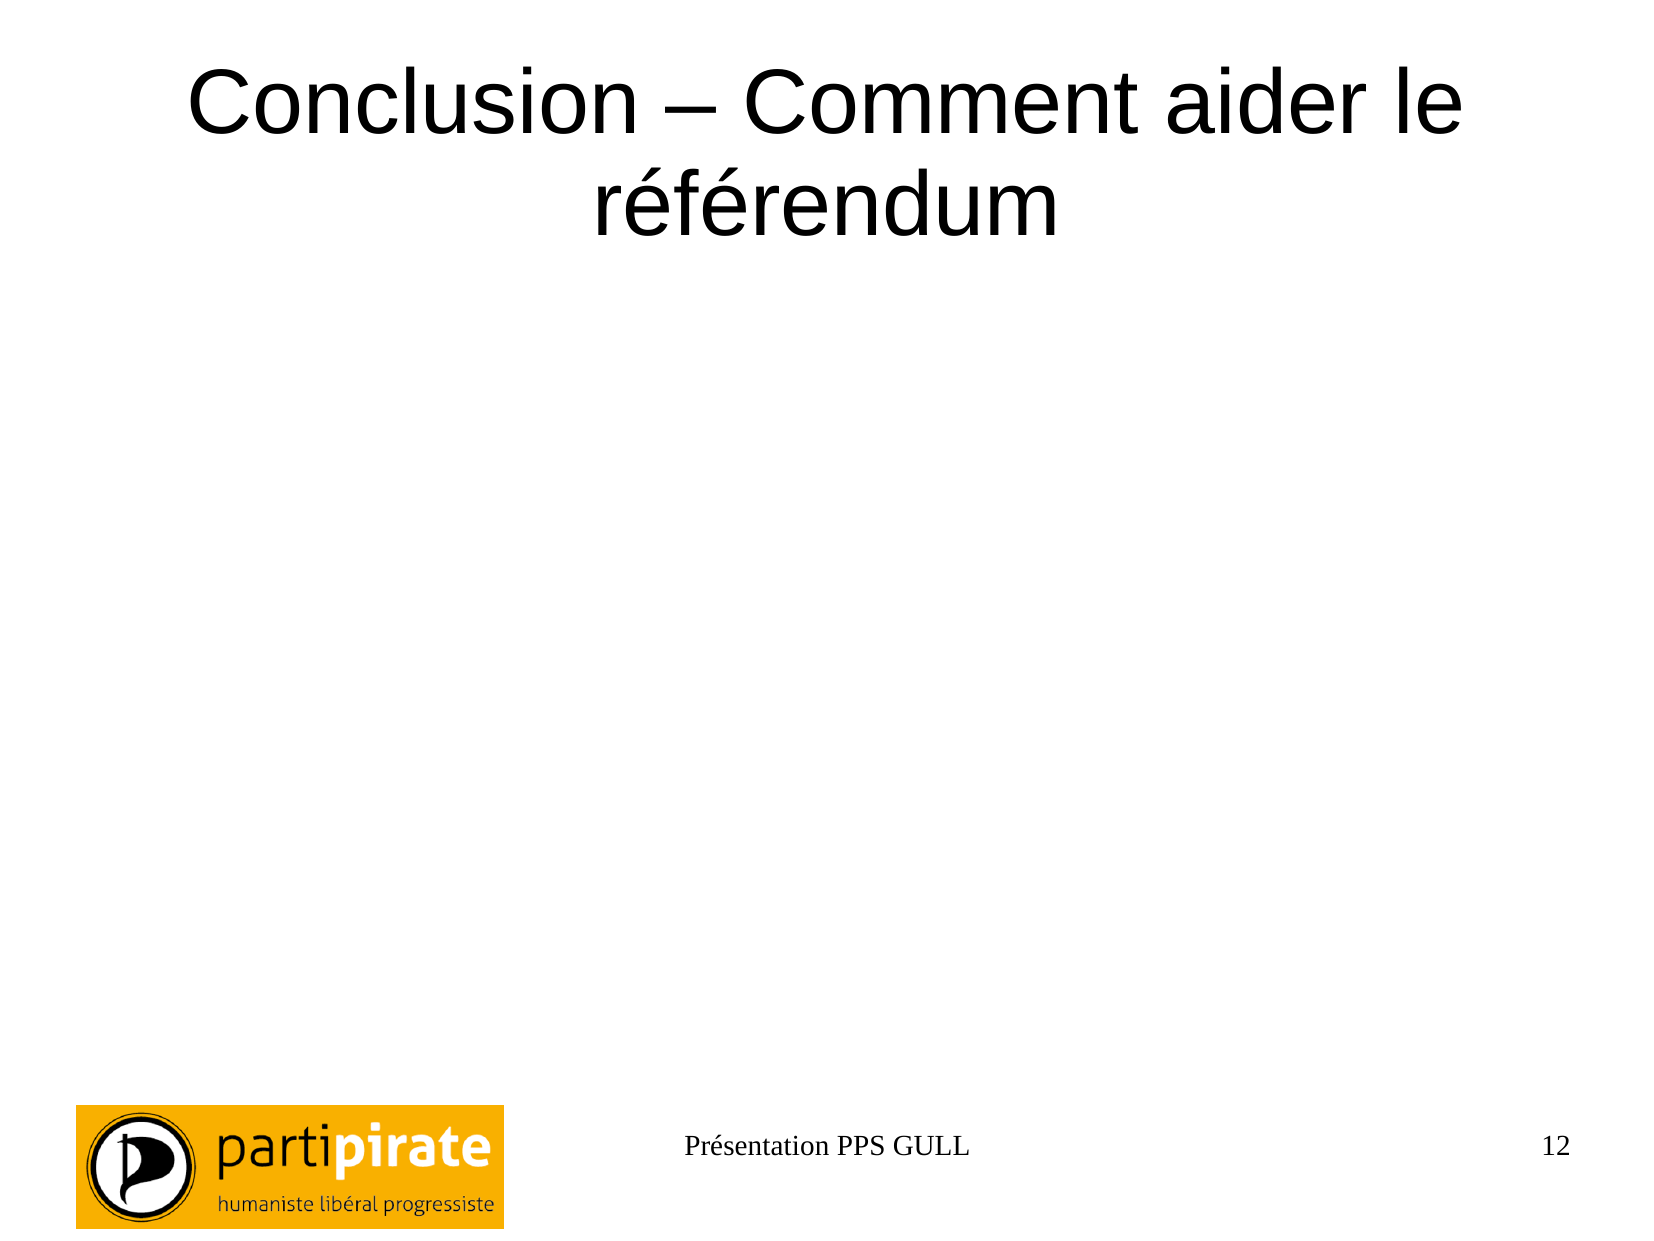

# Conclusion – Comment aider le référendum
Présentation PPS GULL
12